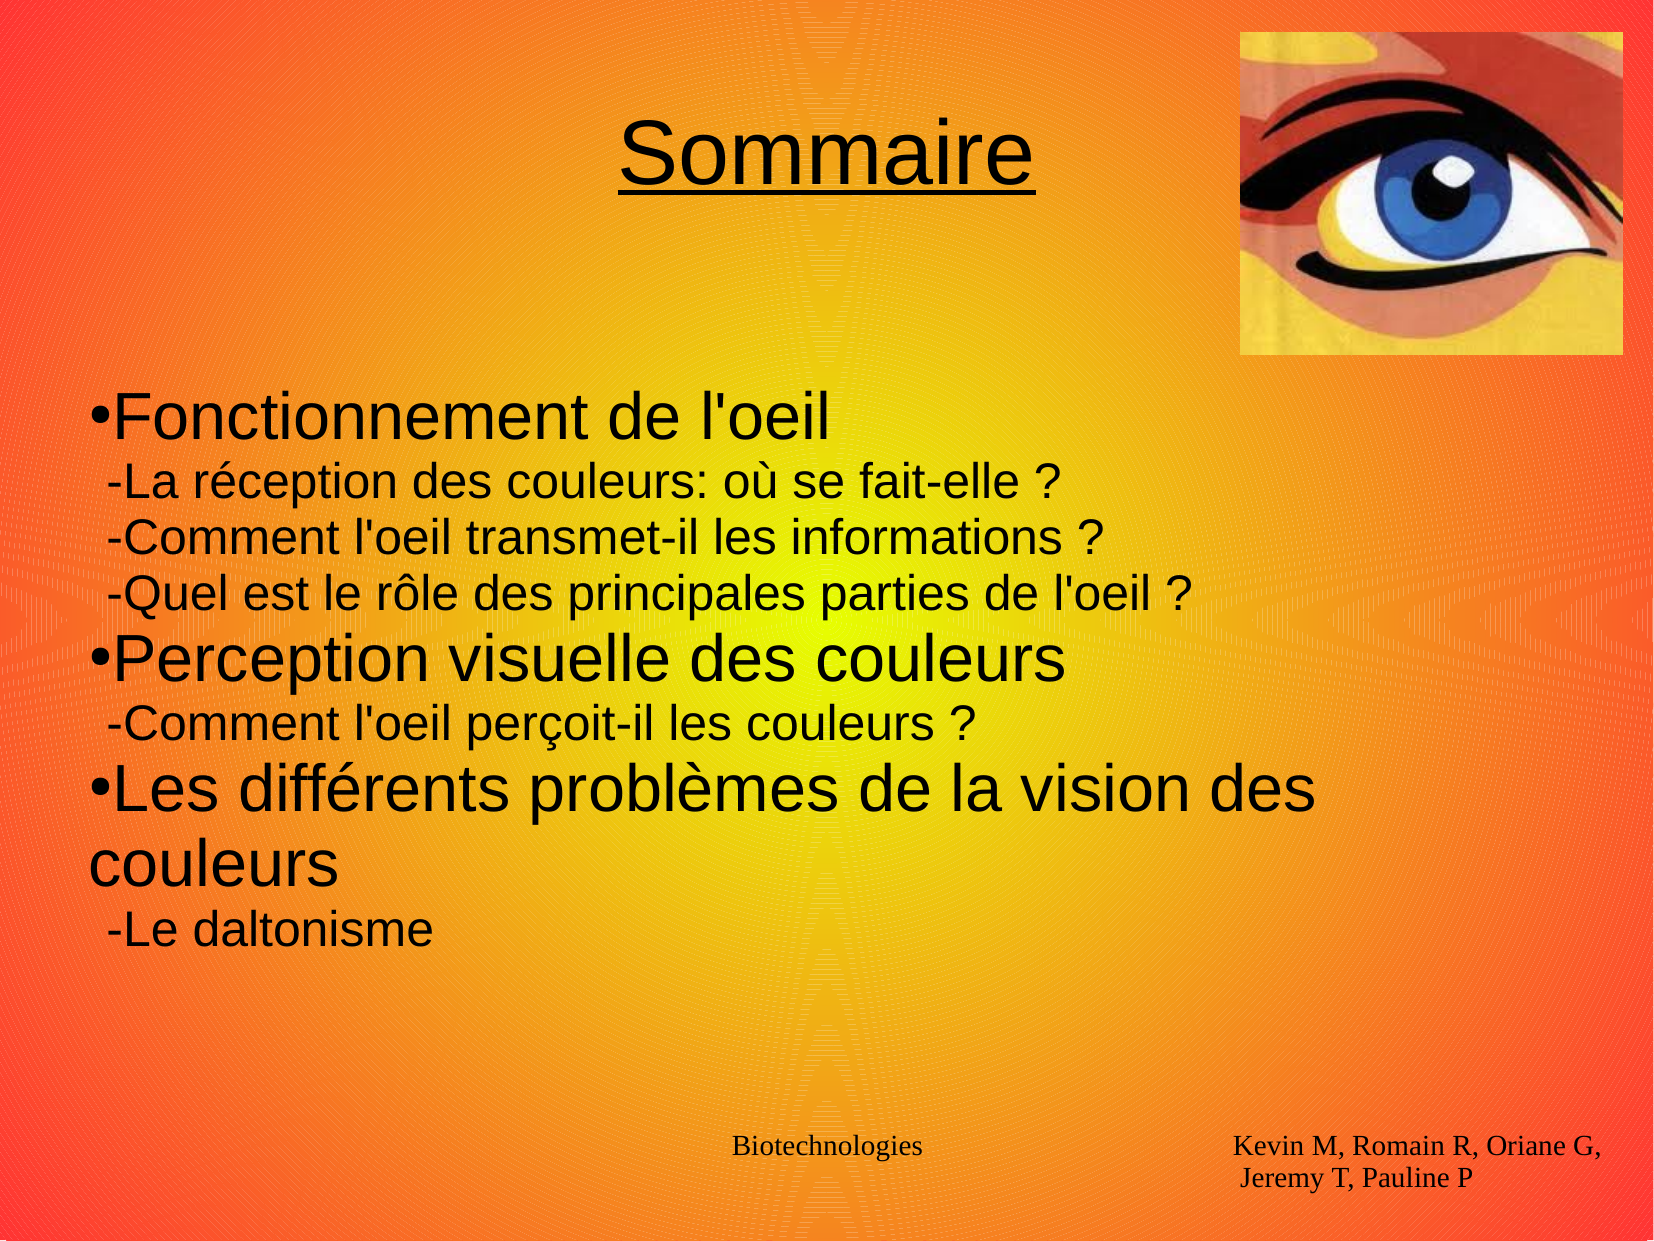

# Sommaire
Fonctionnement de l'oeil
-La réception des couleurs: où se fait-elle ?
-Comment l'oeil transmet-il les informations ?
-Quel est le rôle des principales parties de l'oeil ?
Perception visuelle des couleurs
-Comment l'oeil perçoit-il les couleurs ?
Les différents problèmes de la vision des couleurs
-Le daltonisme